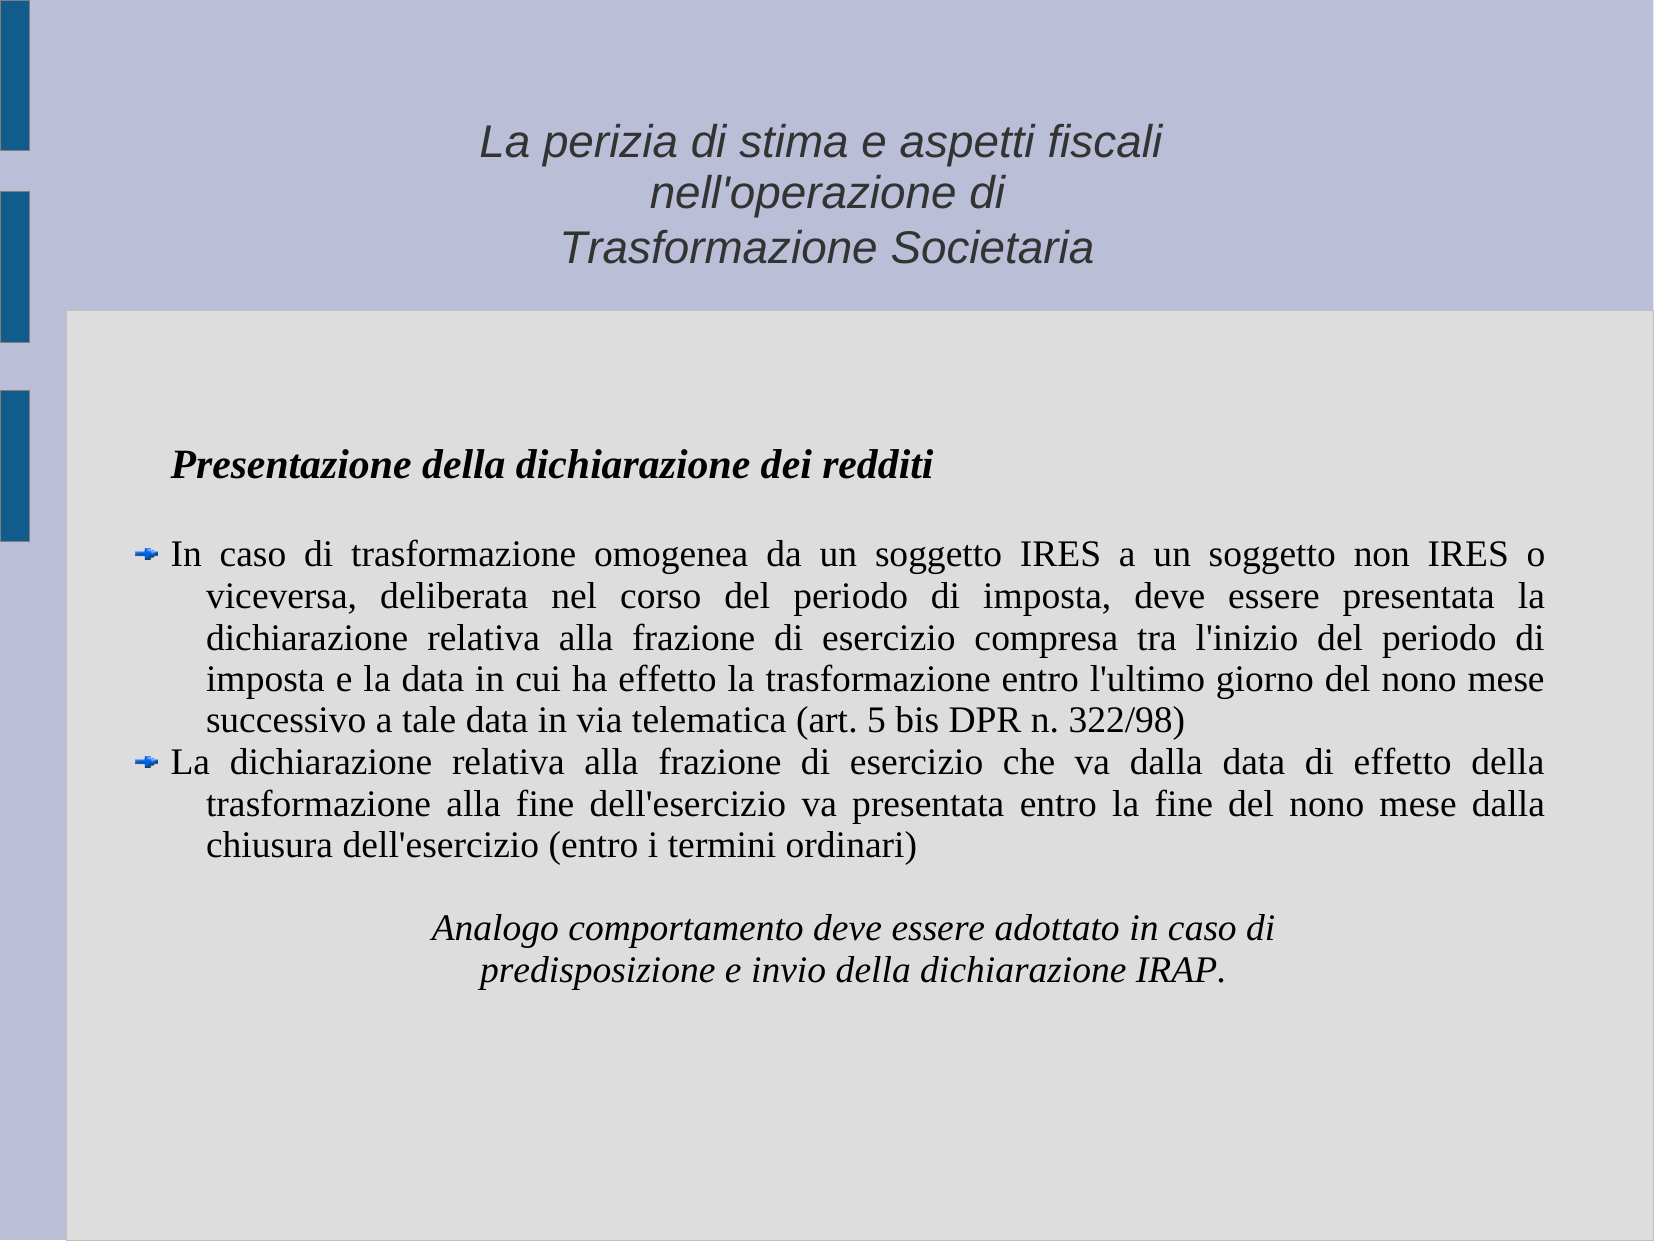

# La perizia di stima e aspetti fiscali nell'operazione di Trasformazione Societaria
Presentazione della dichiarazione dei redditi
In caso di trasformazione omogenea da un soggetto IRES a un soggetto non IRES o viceversa, deliberata nel corso del periodo di imposta, deve essere presentata la dichiarazione relativa alla frazione di esercizio compresa tra l'inizio del periodo di imposta e la data in cui ha effetto la trasformazione entro l'ultimo giorno del nono mese successivo a tale data in via telematica (art. 5 bis DPR n. 322/98)
La dichiarazione relativa alla frazione di esercizio che va dalla data di effetto della trasformazione alla fine dell'esercizio va presentata entro la fine del nono mese dalla chiusura dell'esercizio (entro i termini ordinari)
Analogo comportamento deve essere adottato in caso di
predisposizione e invio della dichiarazione IRAP.